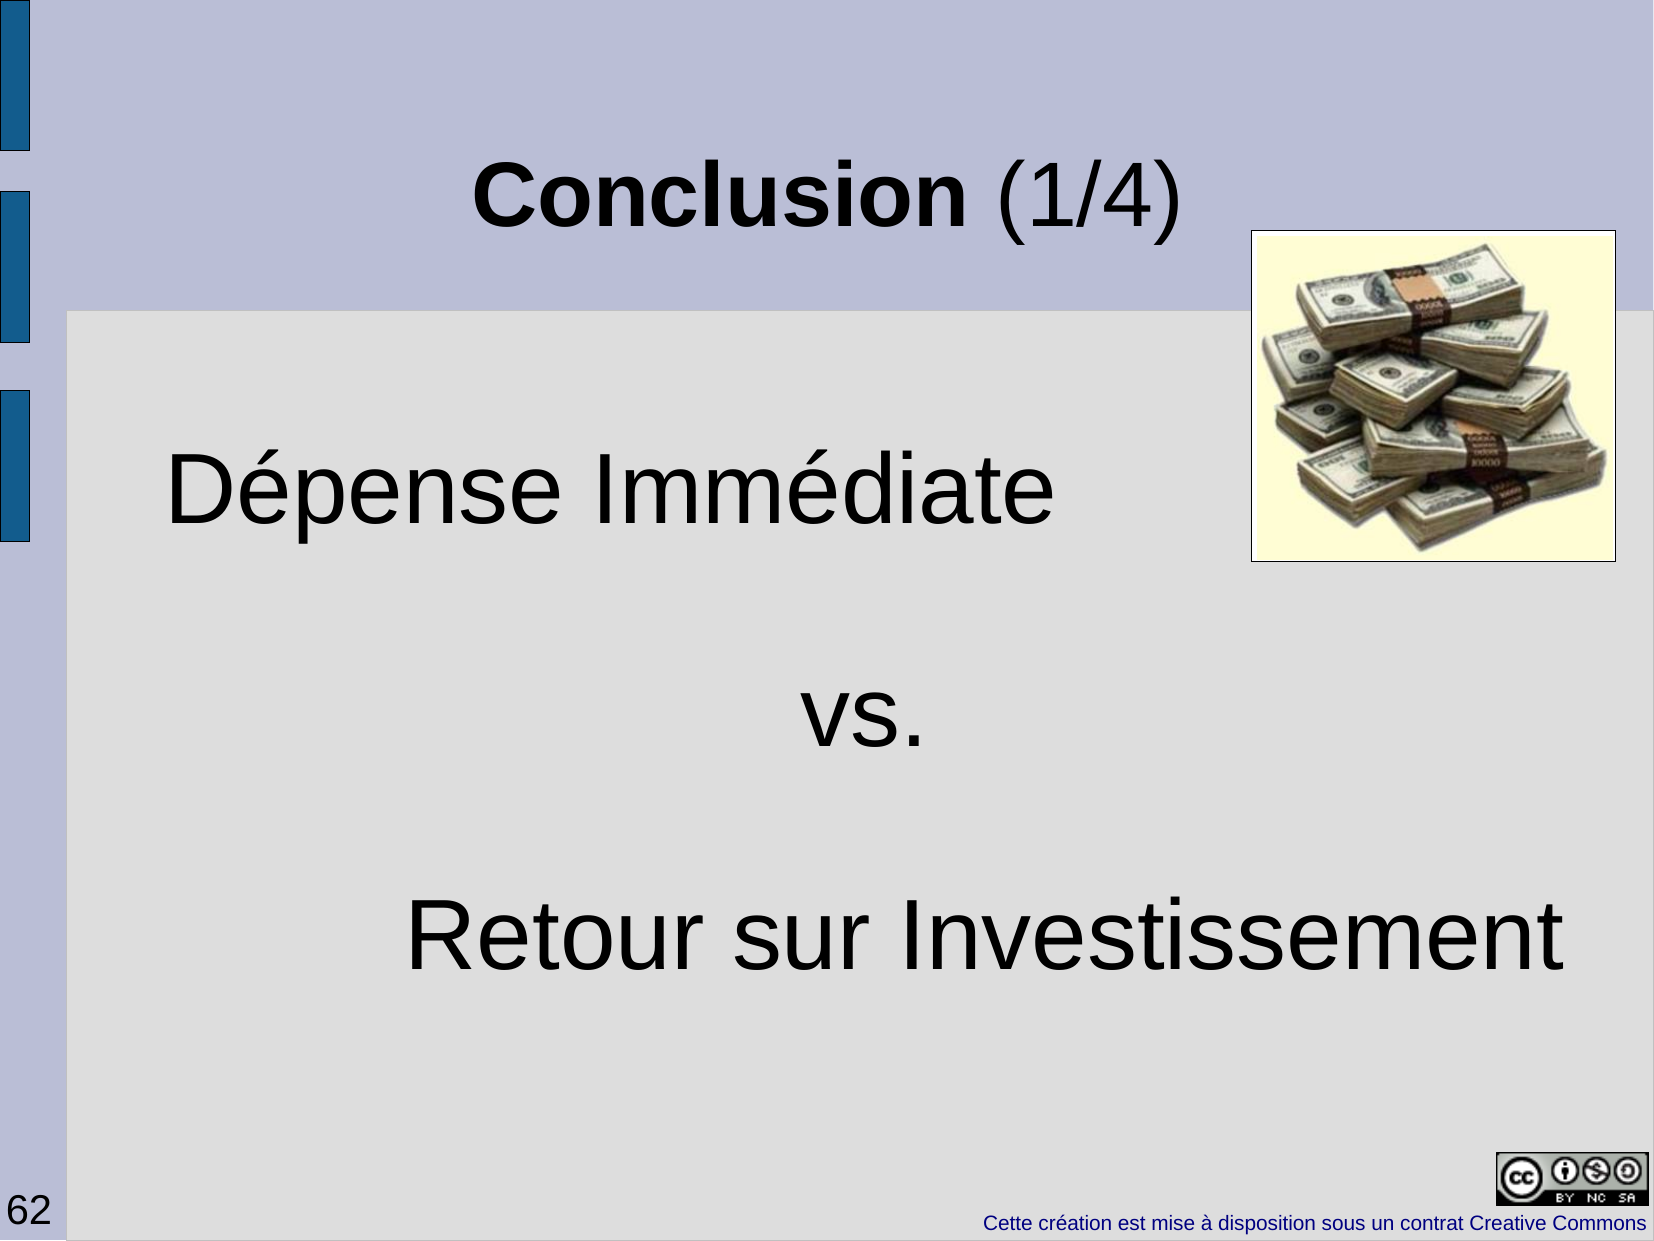

# Conclusion (1/4)
Dépense Immédiate
vs.
Retour sur Investissement